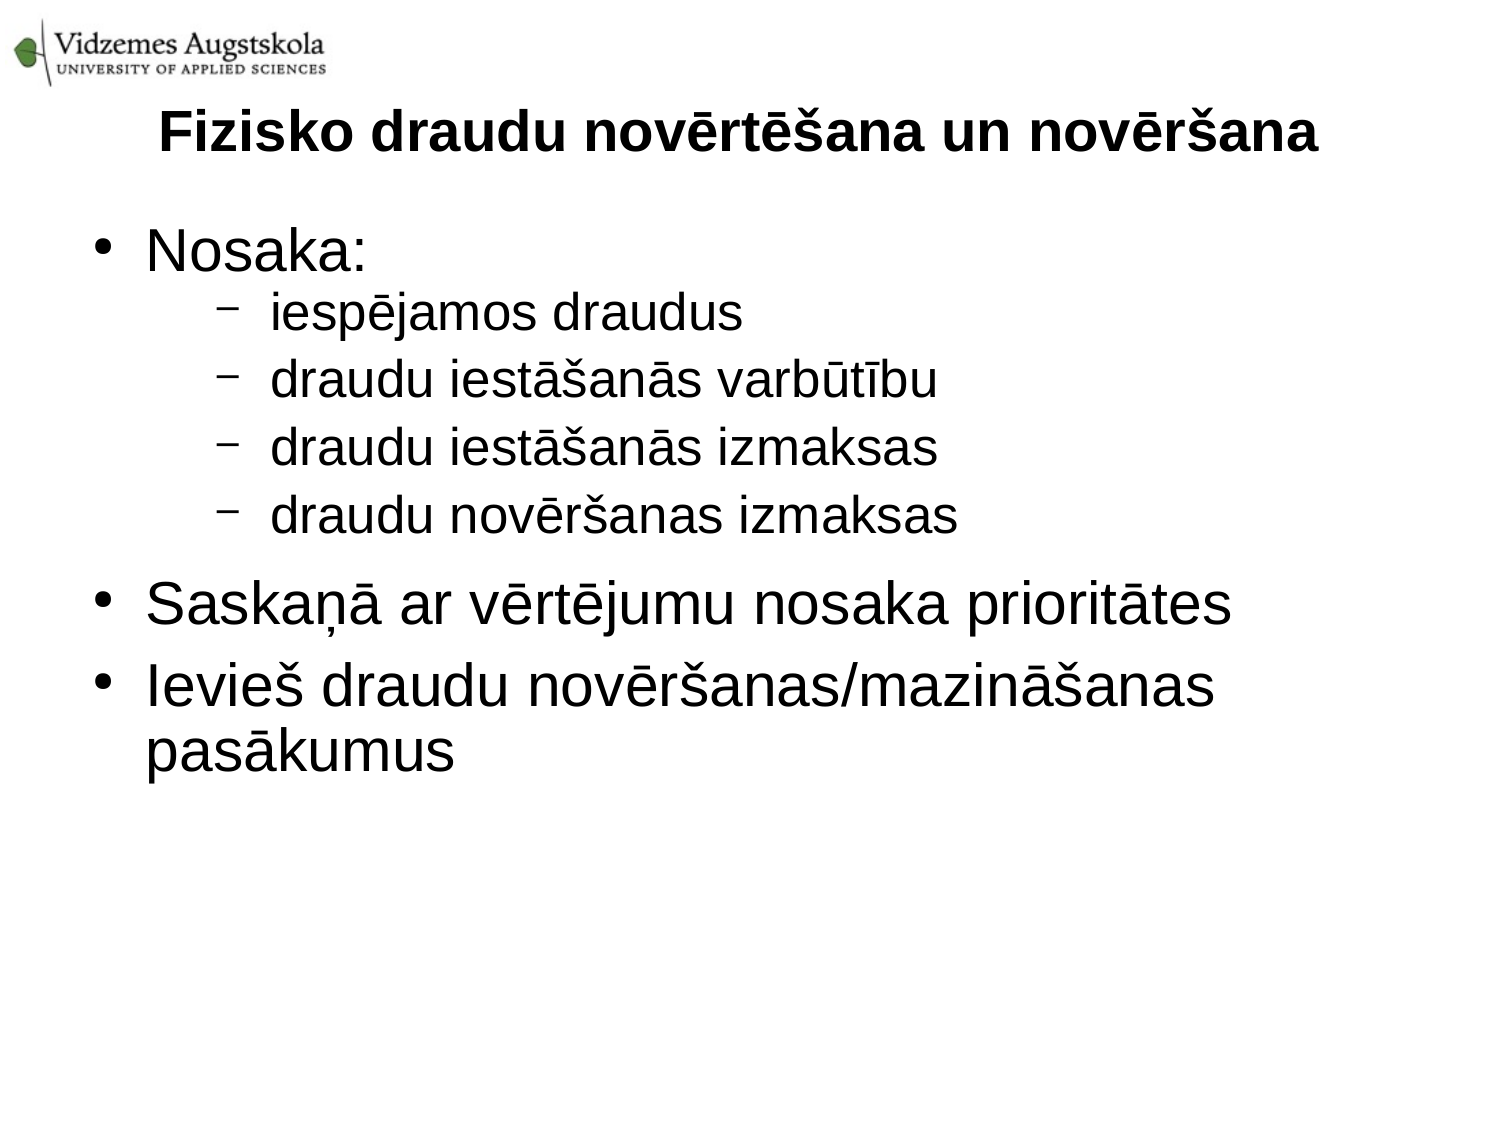

# Fizisko draudu novērtēšana un novēršana
Nosaka:
iespējamos draudus
draudu iestāšanās varbūtību
draudu iestāšanās izmaksas
draudu novēršanas izmaksas
Saskaņā ar vērtējumu nosaka prioritātes
Ievieš draudu novēršanas/mazināšanas pasākumus